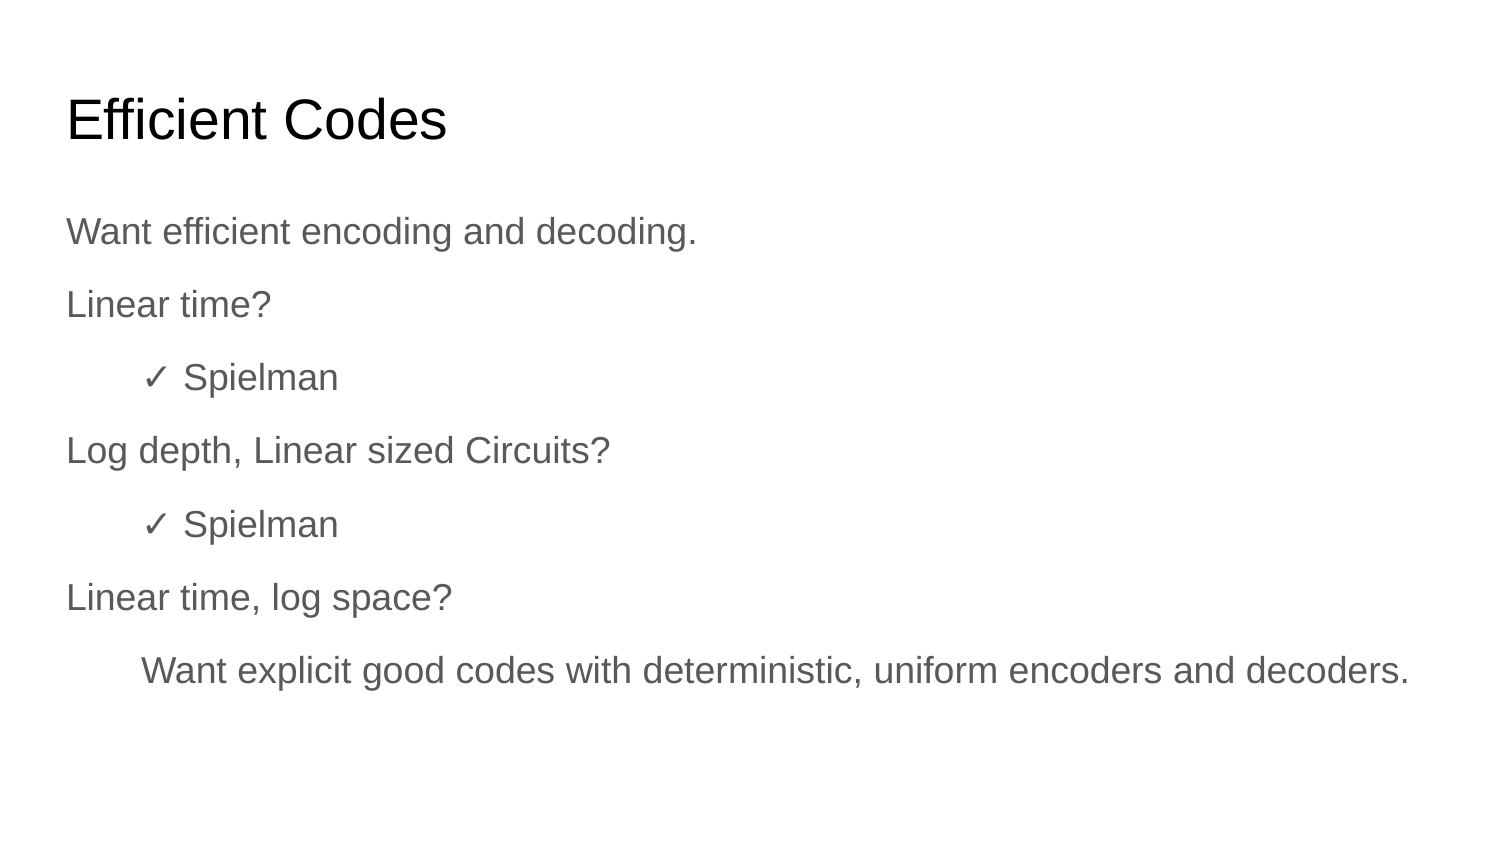

# Efficient Codes
Want efficient encoding and decoding.
Linear time?
✓ Spielman
Log depth, Linear sized Circuits?
✓ Spielman
Linear time, log space?
Want explicit good codes with deterministic, uniform encoders and decoders.